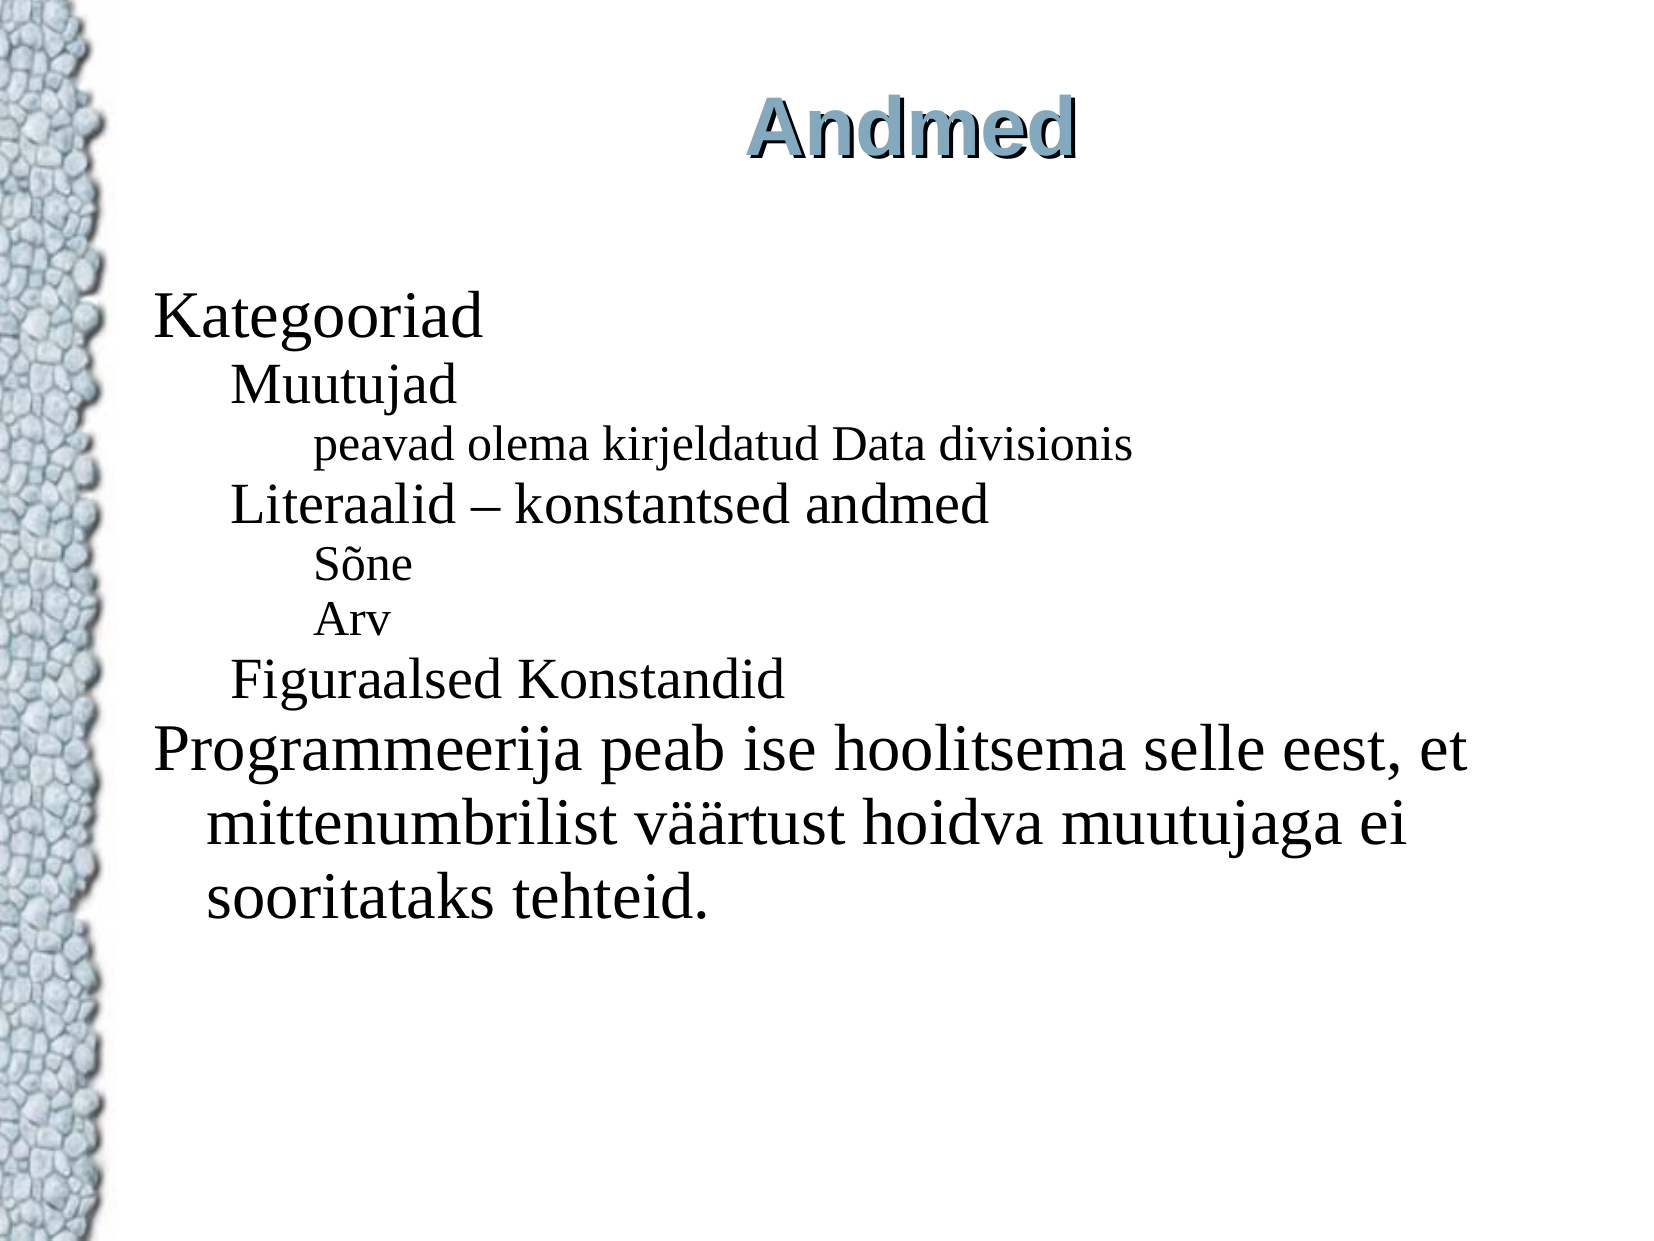

# Andmed
Kategooriad
Muutujad
peavad olema kirjeldatud Data divisionis
Literaalid – konstantsed andmed
Sõne
Arv
Figuraalsed Konstandid
Programmeerija peab ise hoolitsema selle eest, et mittenumbrilist väärtust hoidva muutujaga ei sooritataks tehteid.